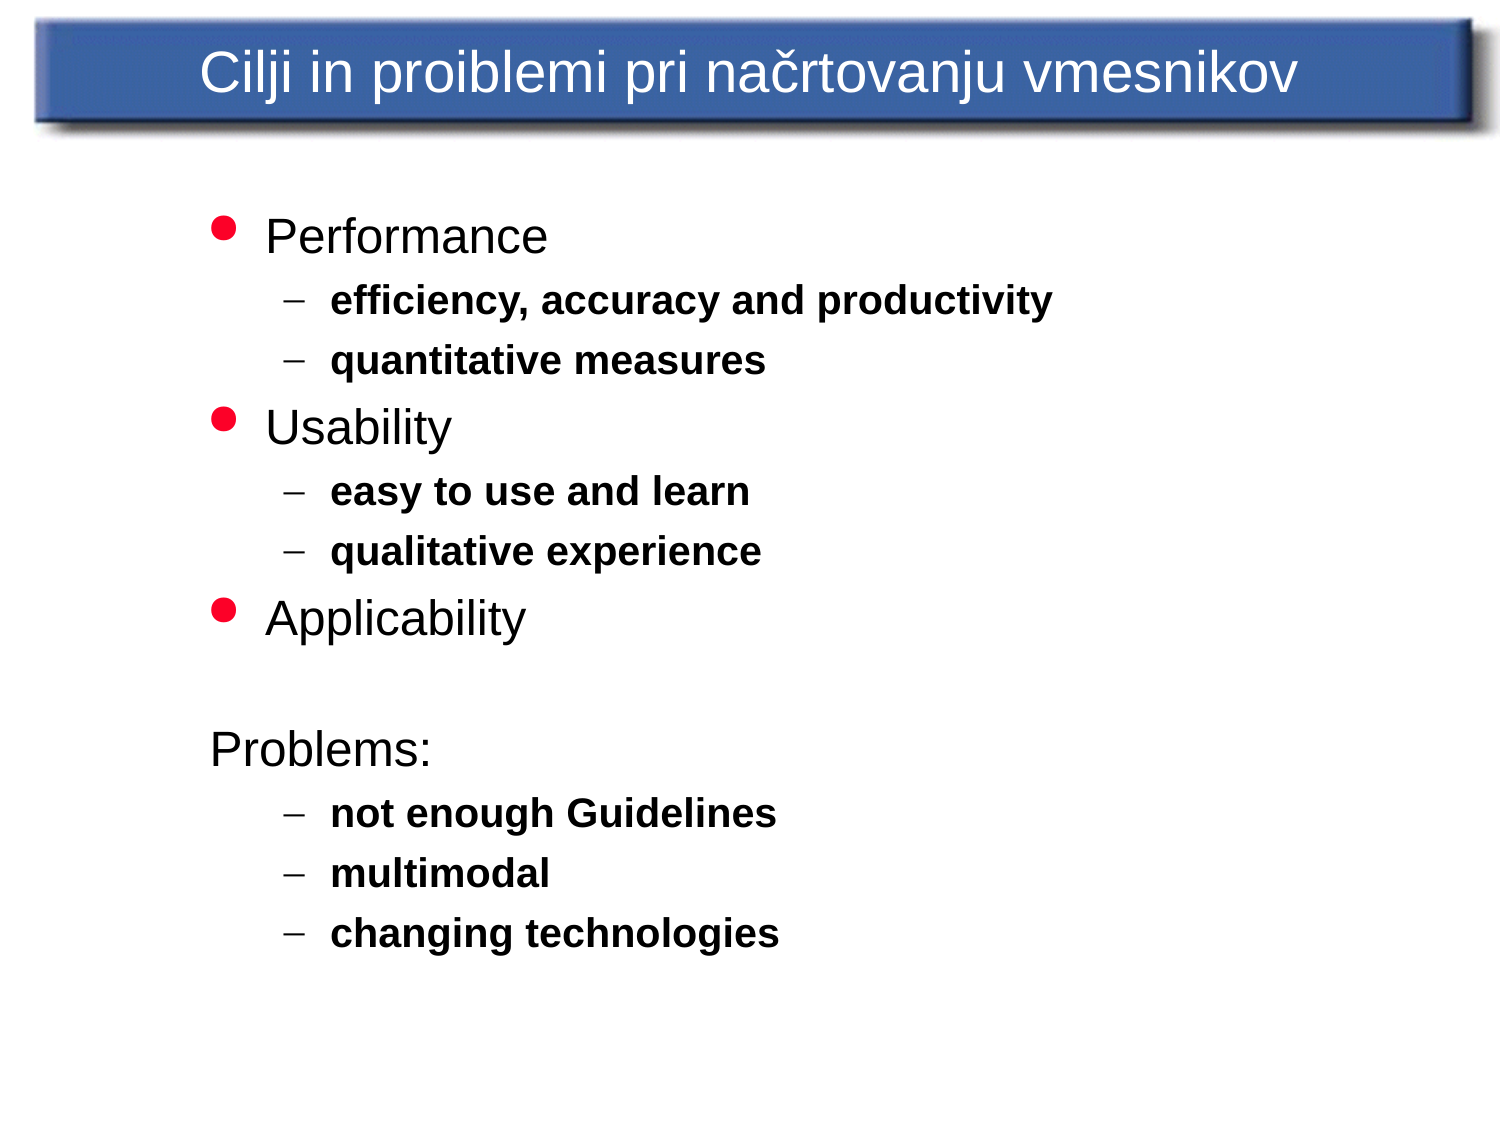

# Cilji in proiblemi pri načrtovanju vmesnikov
Performance
efficiency, accuracy and productivity
quantitative measures
Usability
easy to use and learn
qualitative experience
Applicability
Problems:
not enough Guidelines
multimodal
changing technologies